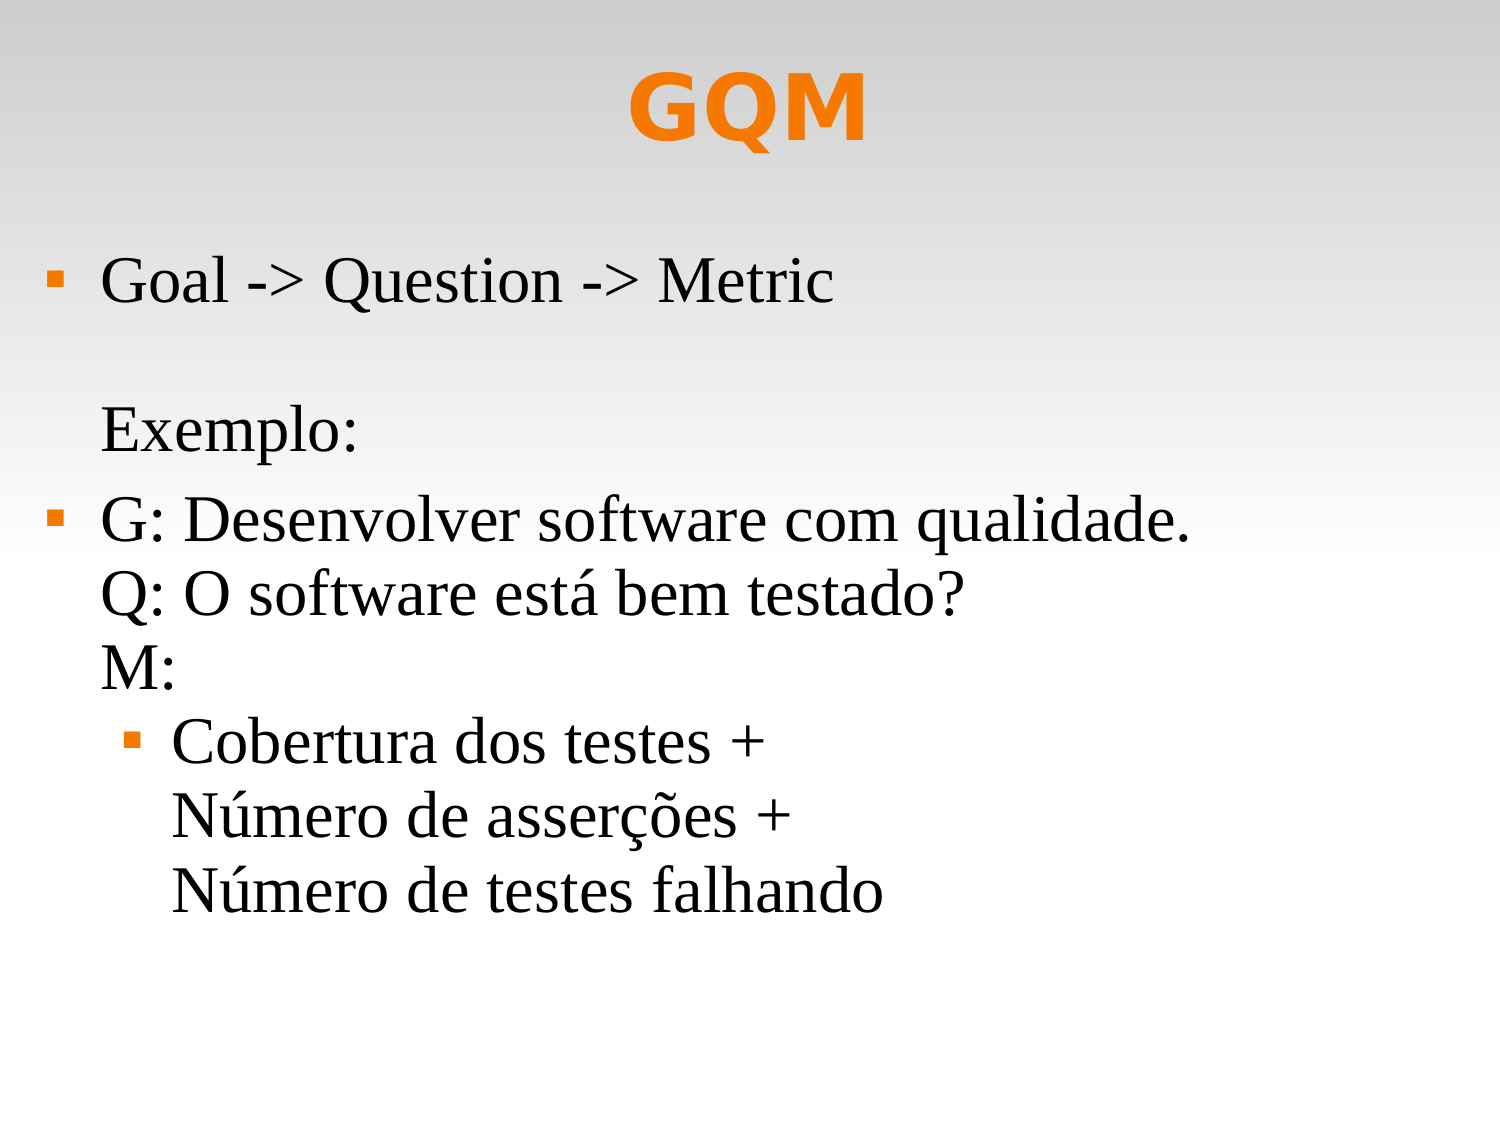

# GQM
Goal -> Question -> Metric
Exemplo:
G: Desenvolver software com qualidade.
Q: O software está bem testado?
M:
Cobertura dos testes +
Número de asserções +
Número de testes falhando